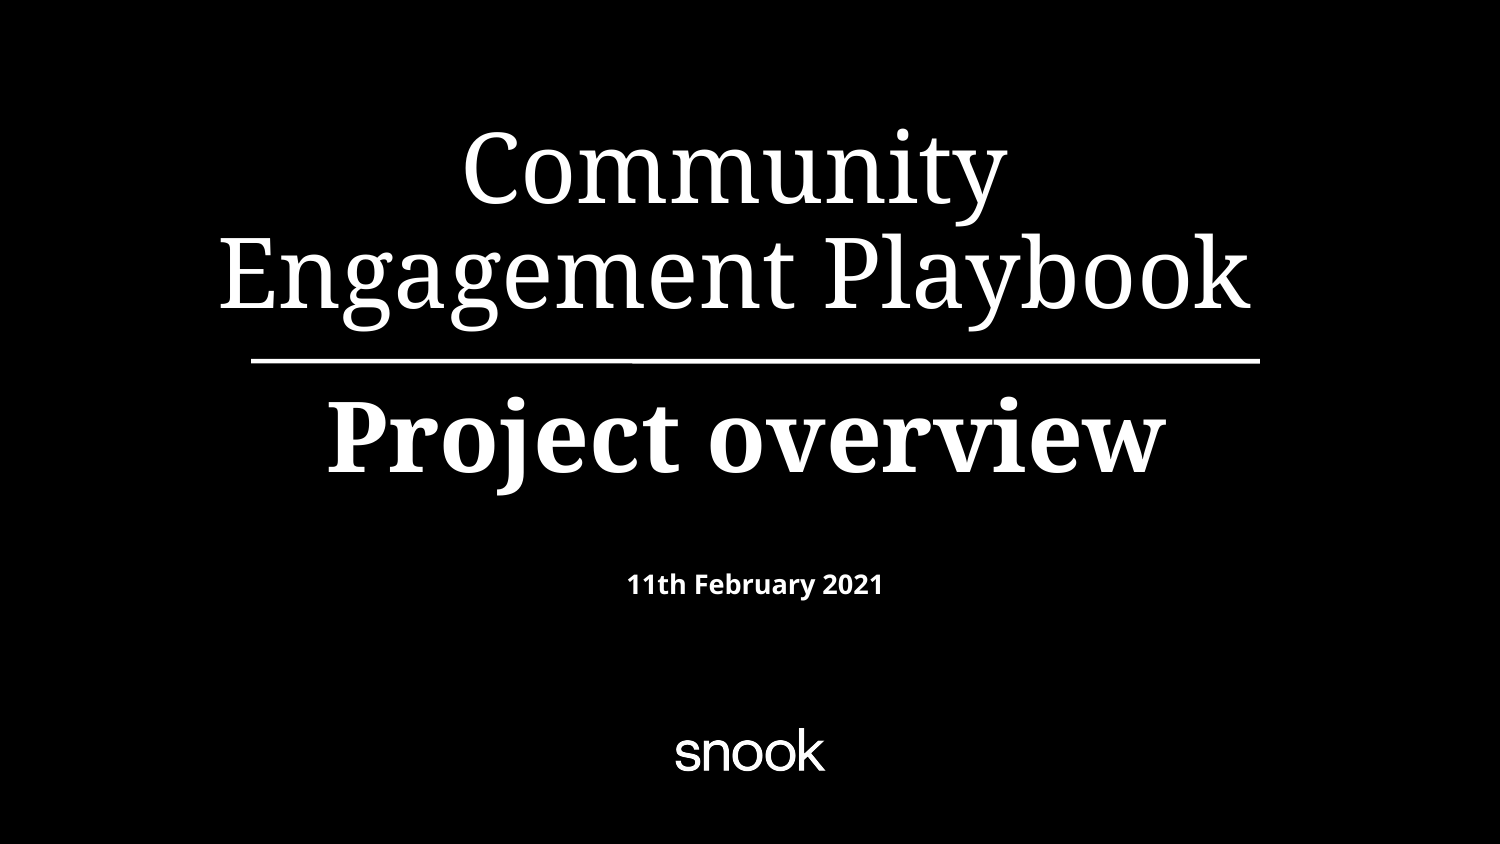

Community Engagement Playbook
 Project overview
11th February 2021